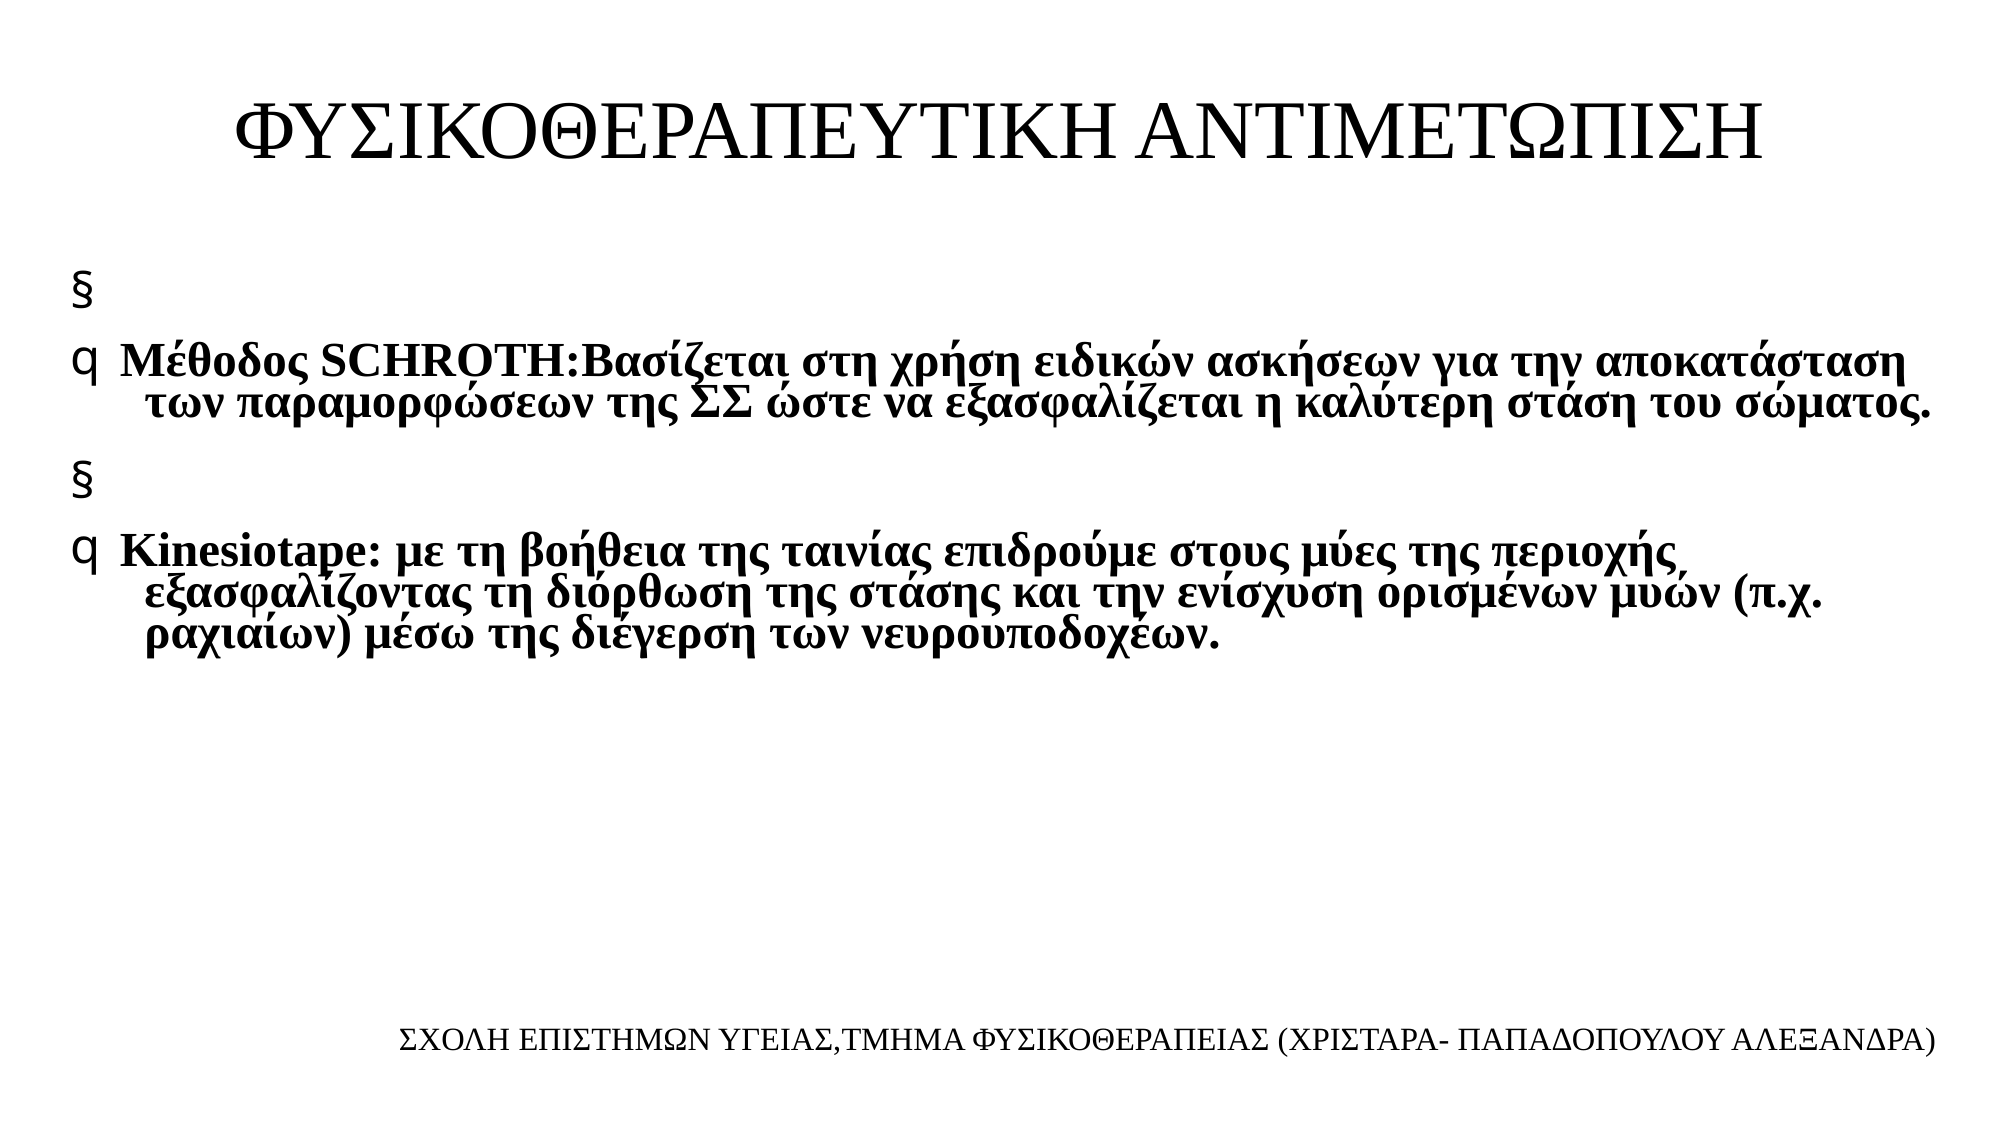

# ΦΥΣΙΚΟΘΕΡΑΠΕΥΤΙΚΗ ΑΝΤΙΜΕΤΩΠΙΣΗ
 Μέθοδος SCHROTH:Βασίζεται στη χρήση ειδικών ασκήσεων για την αποκατάσταση των παραμορφώσεων της ΣΣ ώστε να εξασφαλίζεται η καλύτερη στάση του σώματος.
 Kinesiotape: με τη βοήθεια της ταινίας επιδρούμε στους μύες της περιοχής εξασφαλίζοντας τη διόρθωση της στάσης και την ενίσχυση ορισμένων μυών (π.χ. ραχιαίων) μέσω της διέγερση των νευρουποδοχέων.
ΣΧΟΛΗ ΕΠΙΣΤΗΜΩΝ ΥΓΕΙΑΣ,ΤΜΗΜΑ ΦΥΣΙΚΟΘΕΡΑΠΕΙΑΣ (ΧΡΙΣΤΑΡΑ- ΠΑΠΑΔΟΠΟΥΛΟΥ ΑΛΕΞΑΝΔΡΑ)